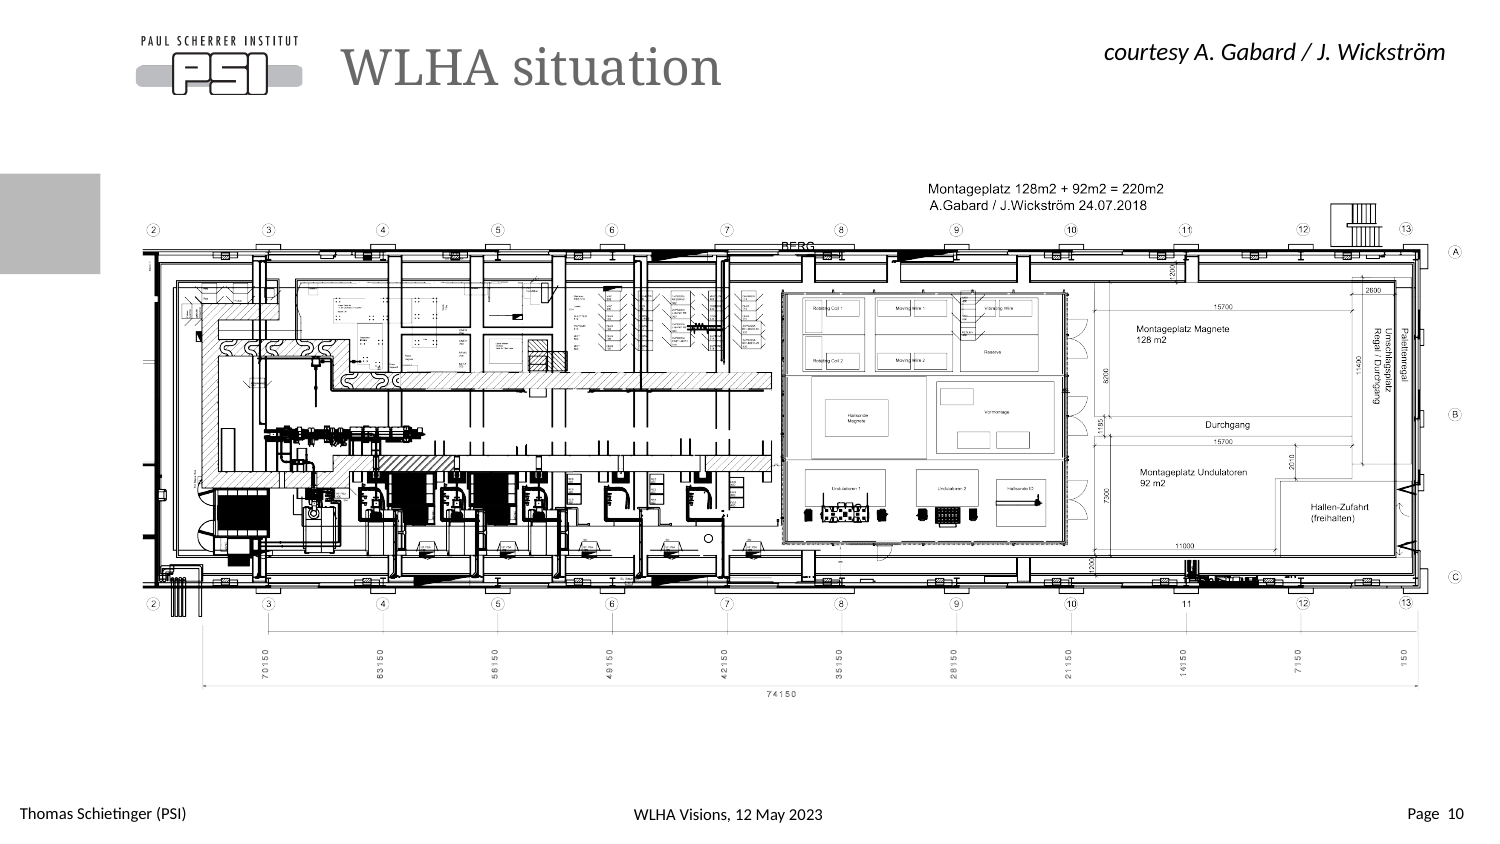

courtesy A. Gabard / J. Wickström
# WLHA situation